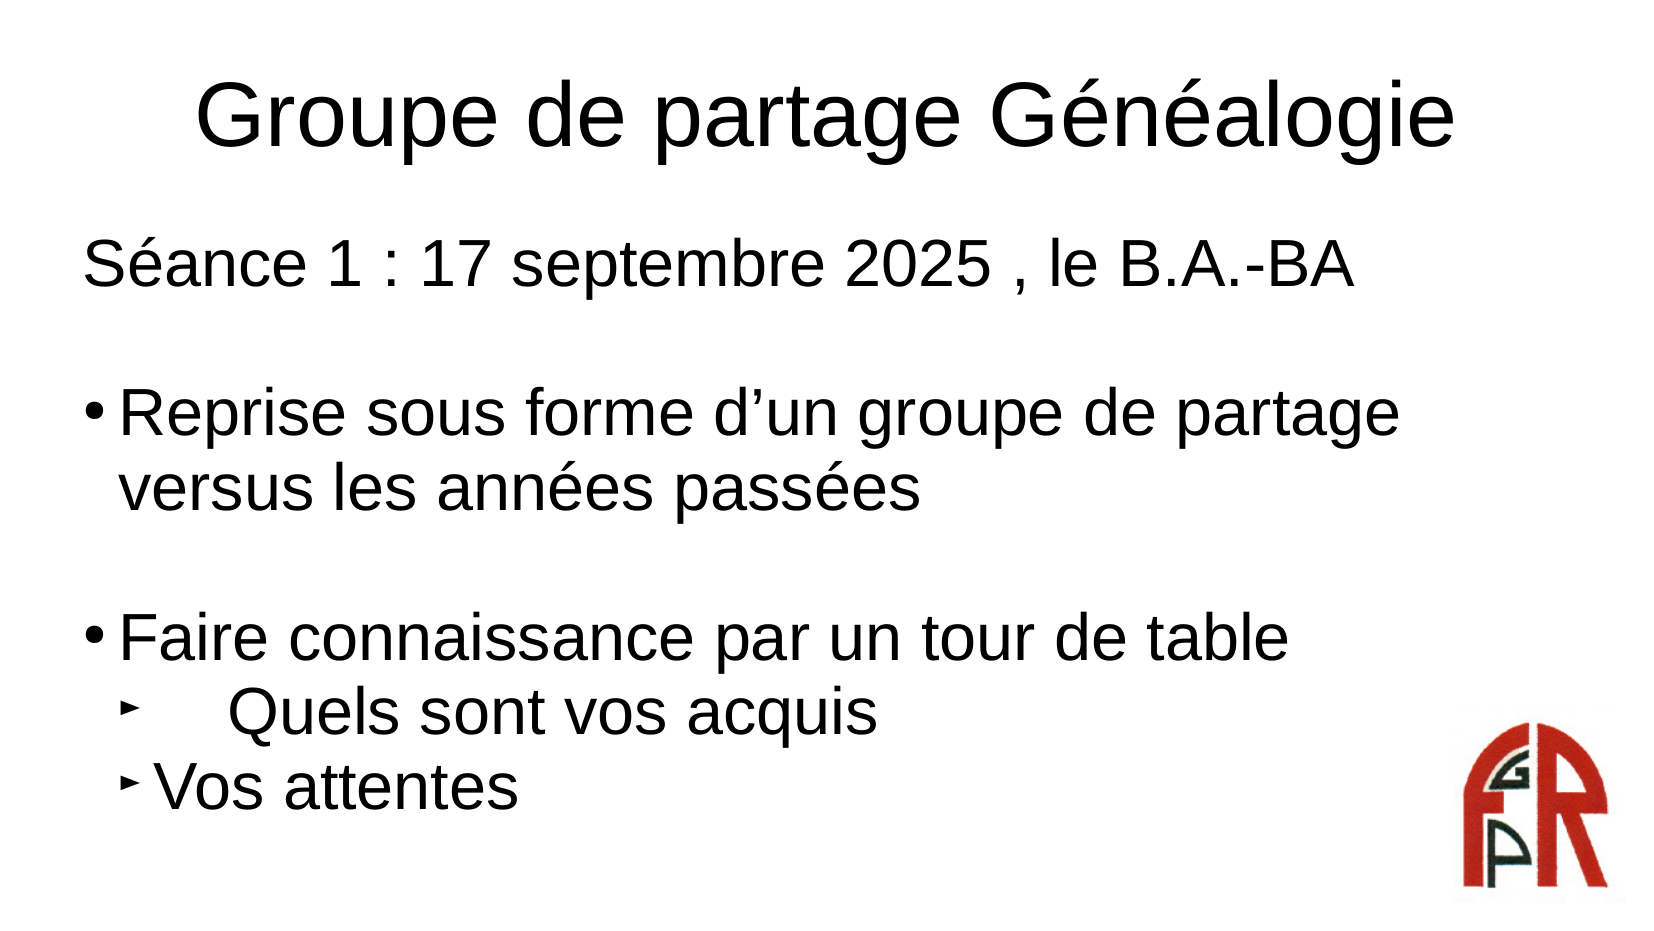

# Groupe de partage Généalogie
Séance 1 : 17 septembre 2025 , le B.A.-BA
Reprise sous forme d’un groupe de partage versus les années passées
Faire connaissance par un tour de table
	Quels sont vos acquis
Vos attentes